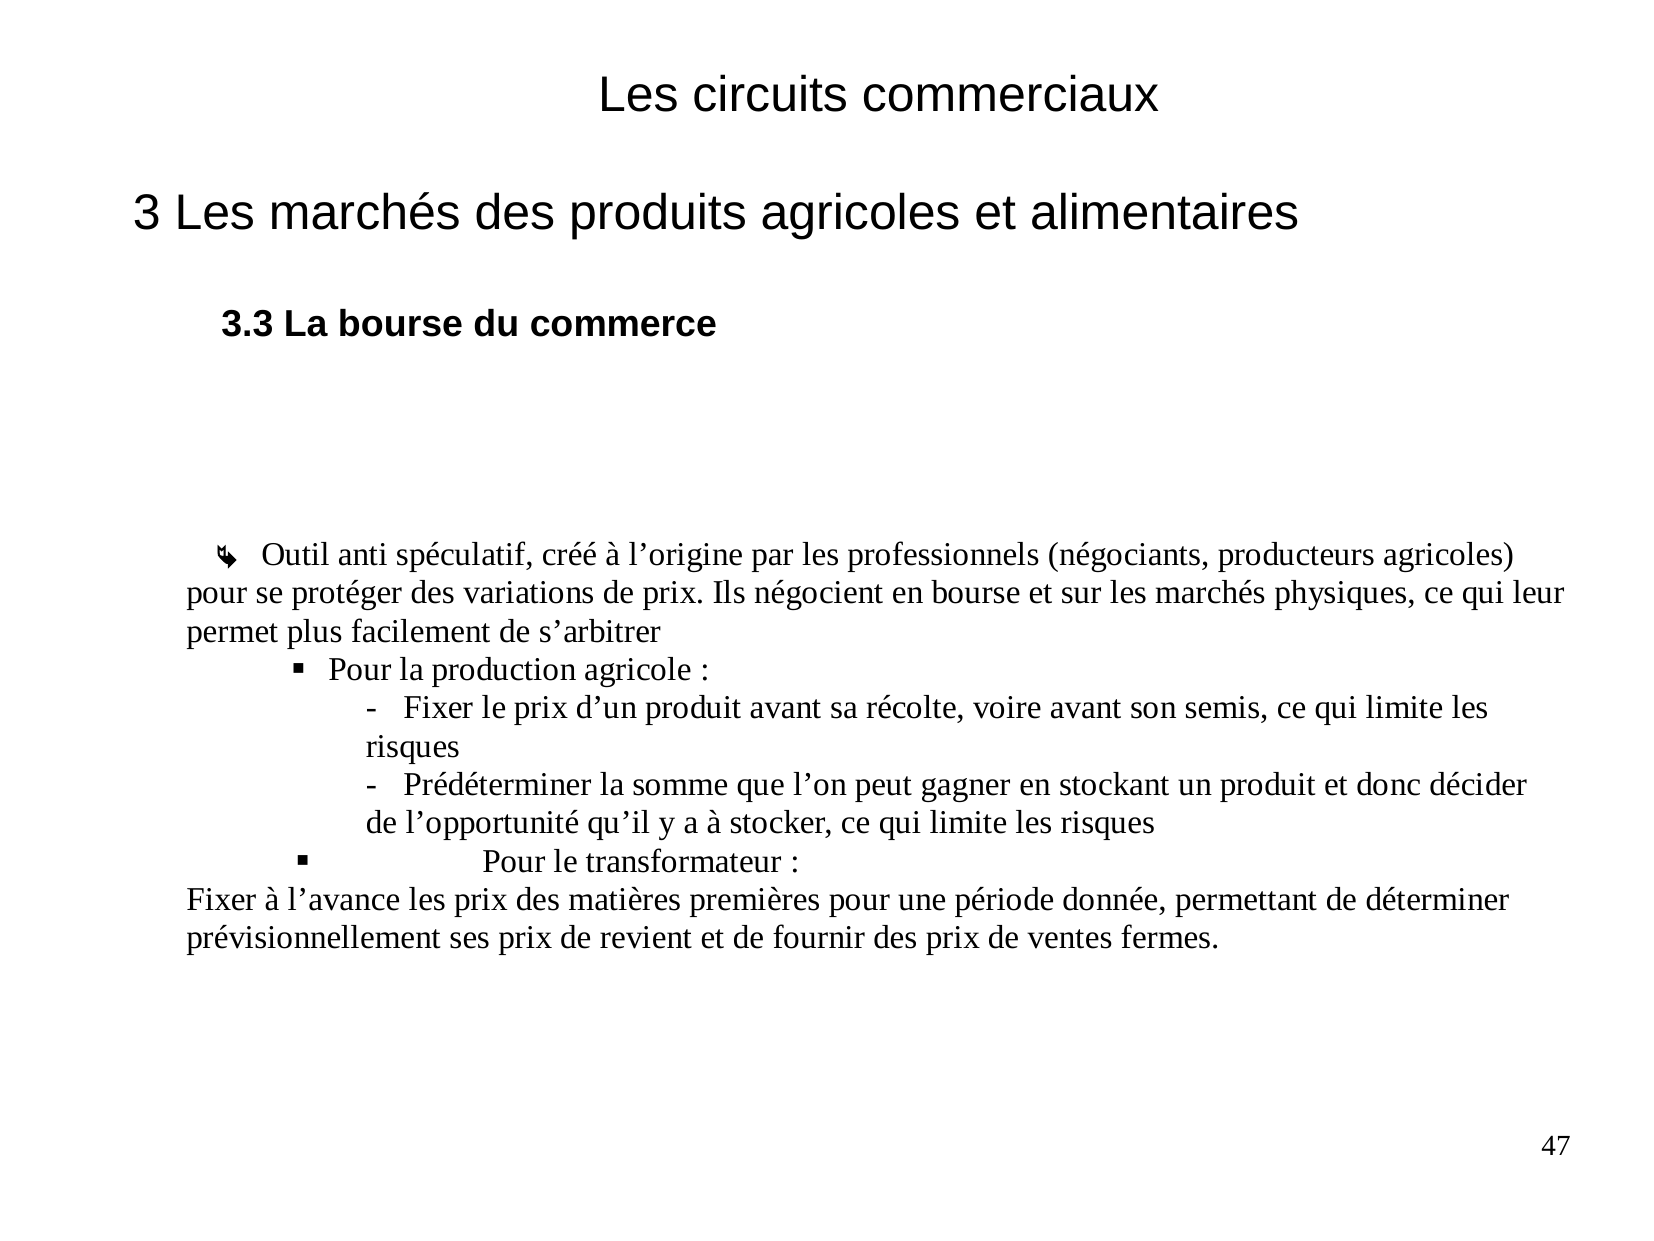

Les circuits commerciaux
3 Les marchés des produits agricoles et alimentaires
3.3 La bourse du commerce
47